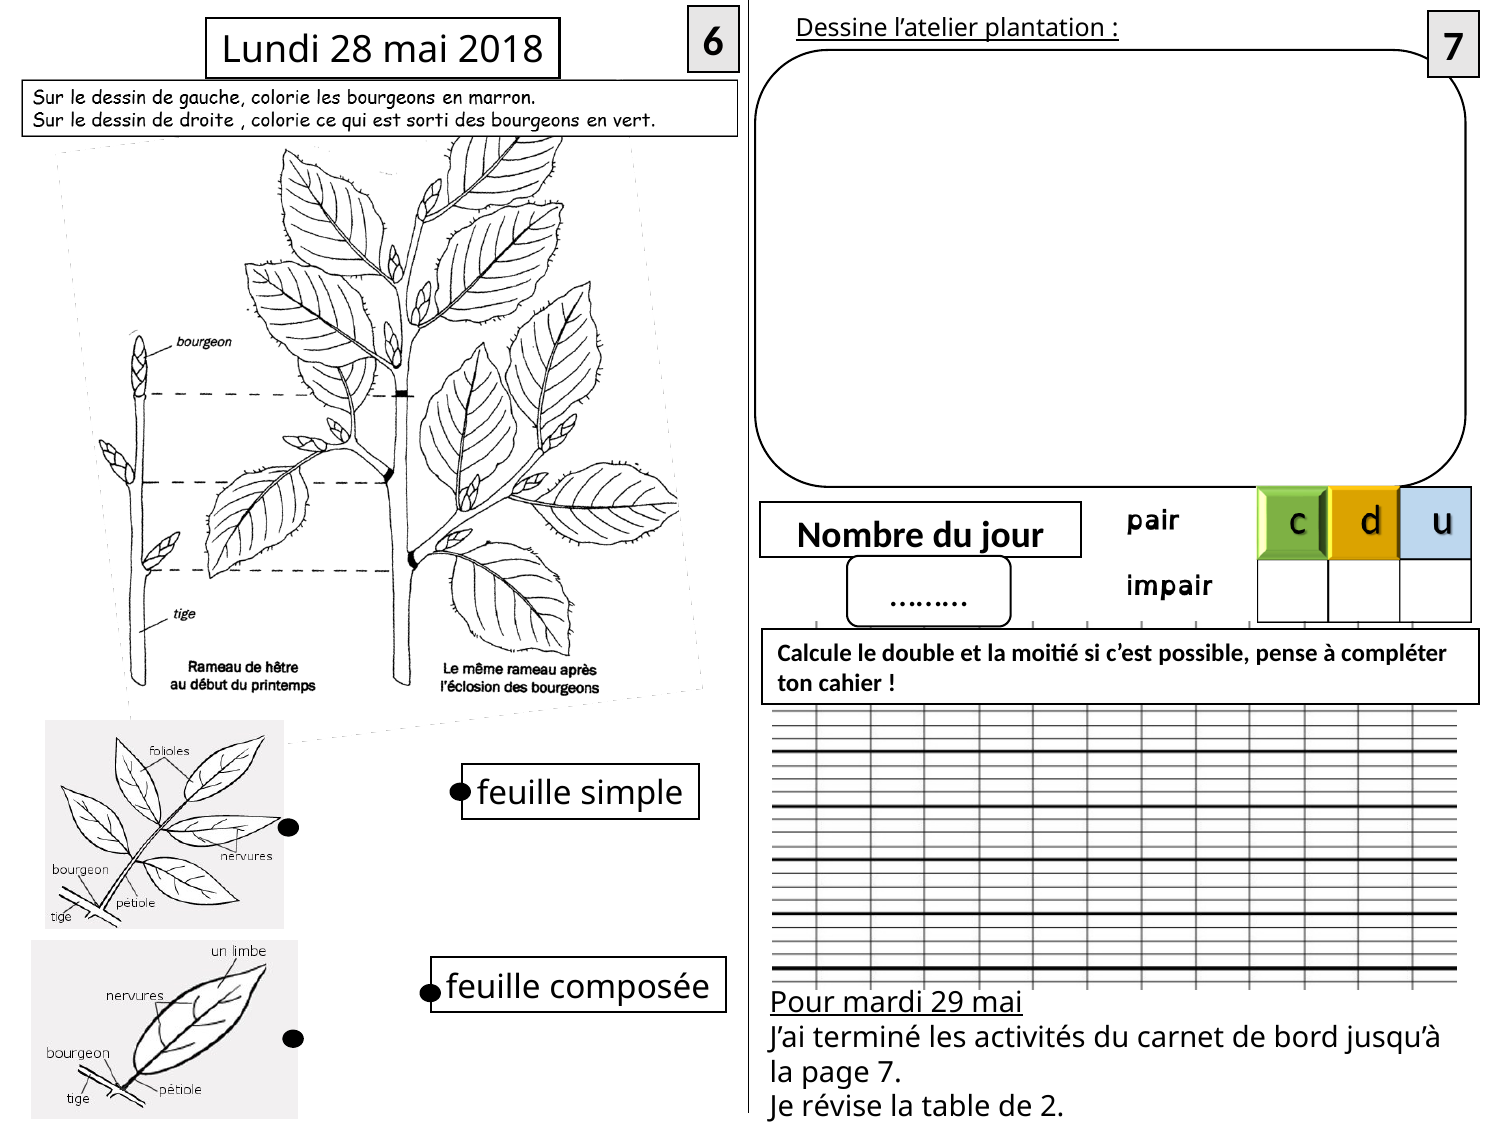

Dessine l’atelier plantation :
6
7
Lundi 28 mai 2018
Nombre du jour
………
Calcule le double et la moitié si c’est possible, pense à compléter ton cahier !
feuille simple
feuille composée
Pour mardi 29 mai
J’ai terminé les activités du carnet de bord jusqu’à
la page 7.
Je révise la table de 2.